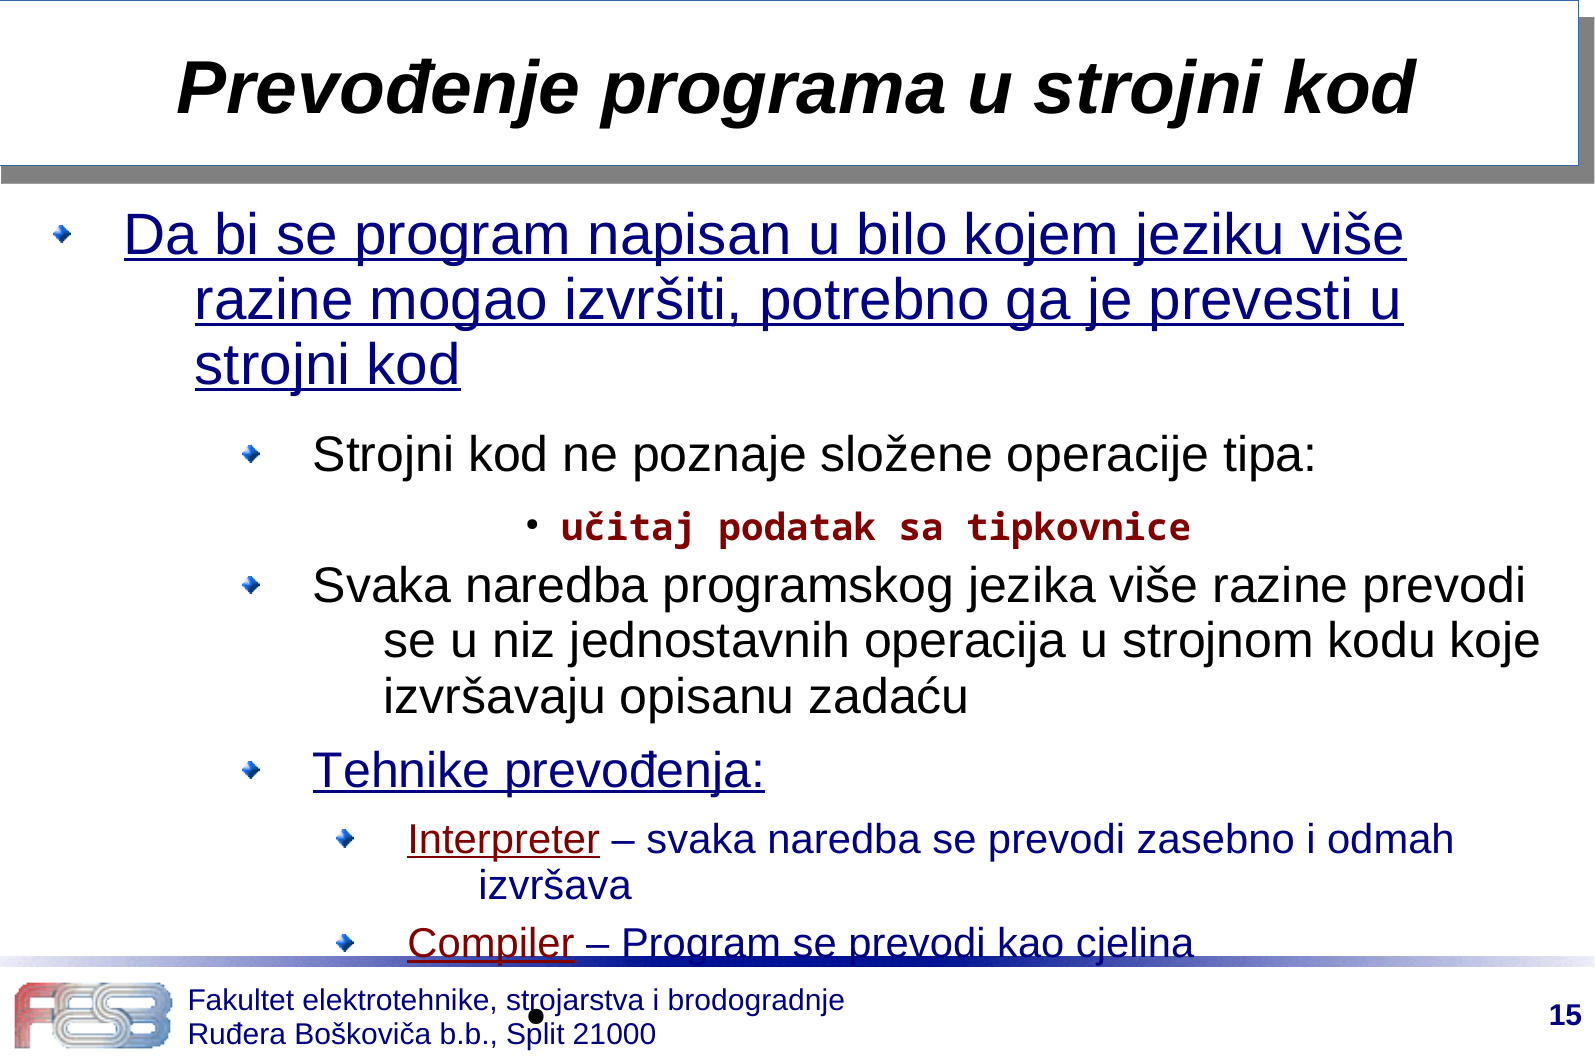

# Prevođenje programa u strojni kod
Da bi se program napisan u bilo kojem jeziku više razine mogao izvršiti, potrebno ga je prevesti u strojni kod
Strojni kod ne poznaje složene operacije tipa:
učitaj podatak sa tipkovnice
Svaka naredba programskog jezika više razine prevodi se u niz jednostavnih operacija u strojnom kodu koje izvršavaju opisanu zadaću
Tehnike prevođenja:
Interpreter – svaka naredba se prevodi zasebno i odmah izvršava
Compiler – Program se prevodi kao cjelina